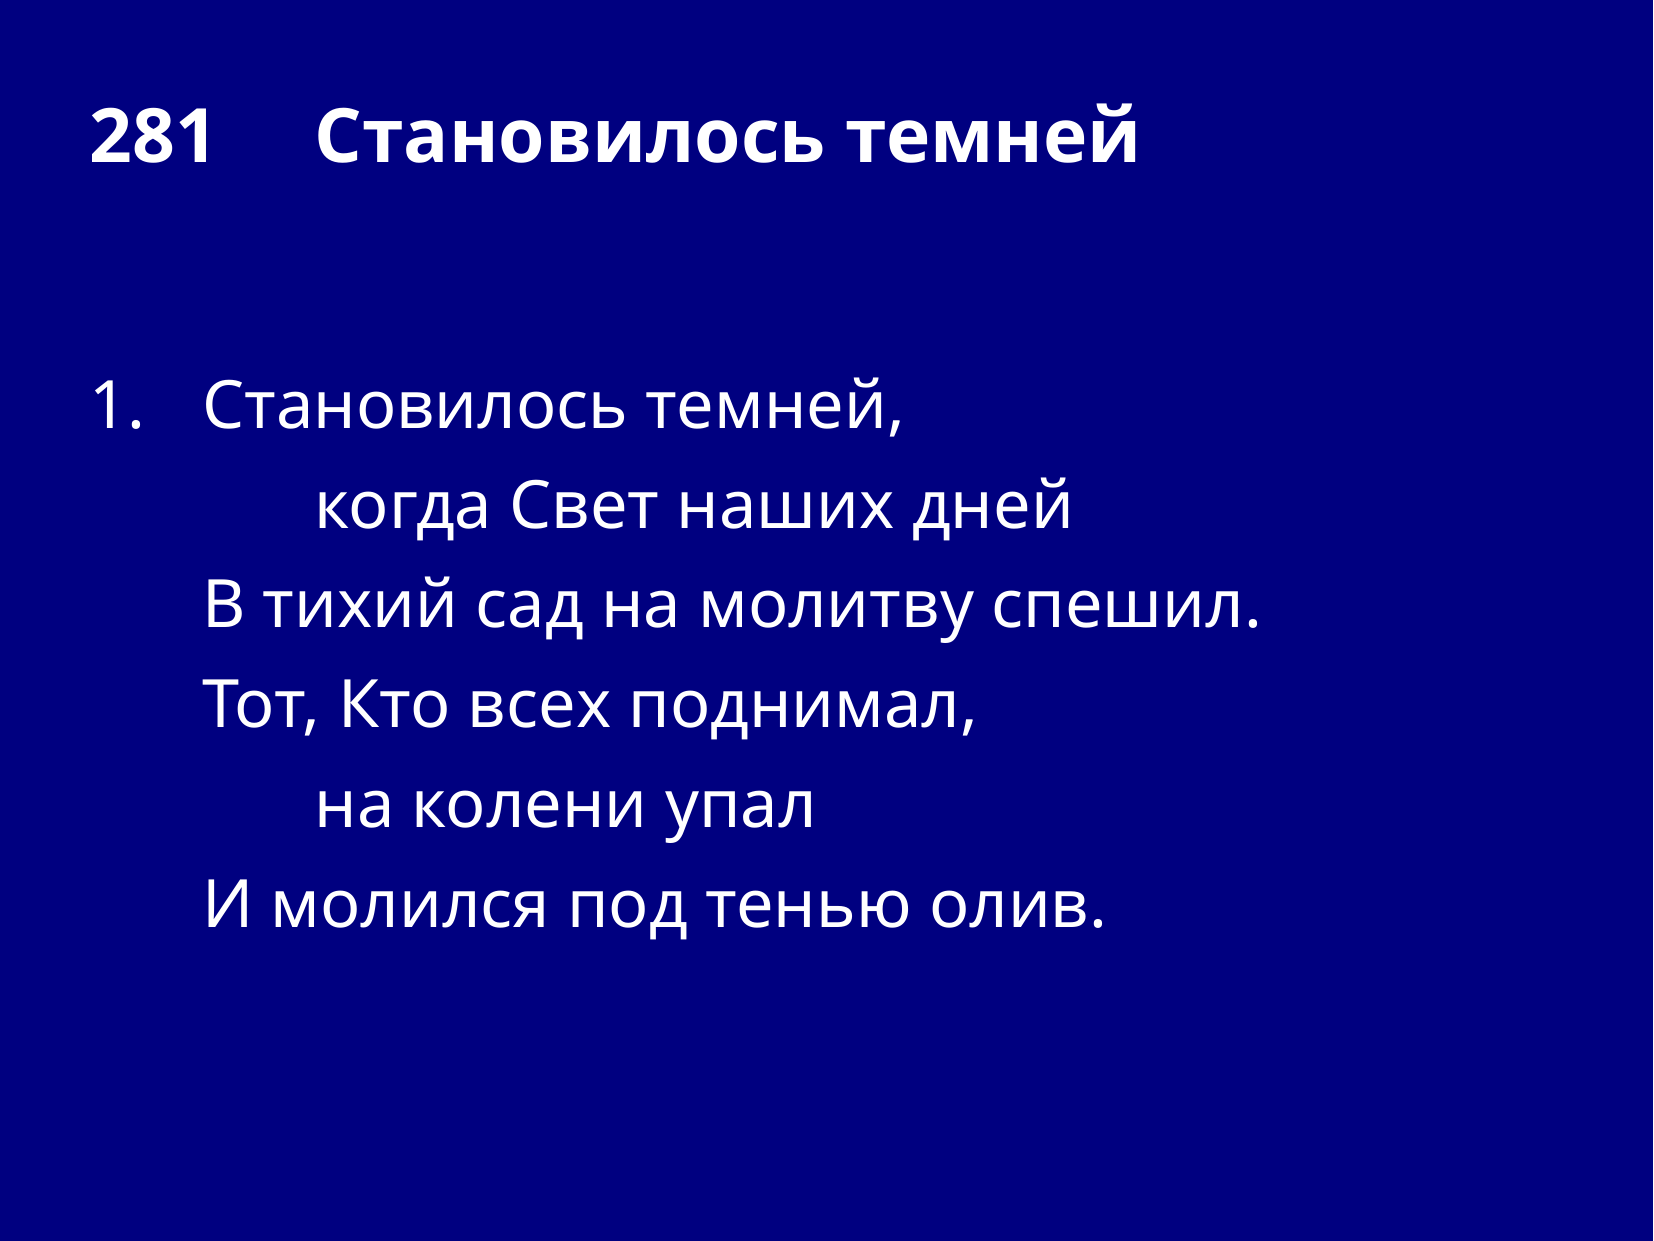

281	Становилось темней
1.	Становилось темней,
		когда Свет наших дней
	В тихий сад на молитву спешил.
	Тот, Кто всех поднимал,
		на колени упал
	И молился под тенью олив.